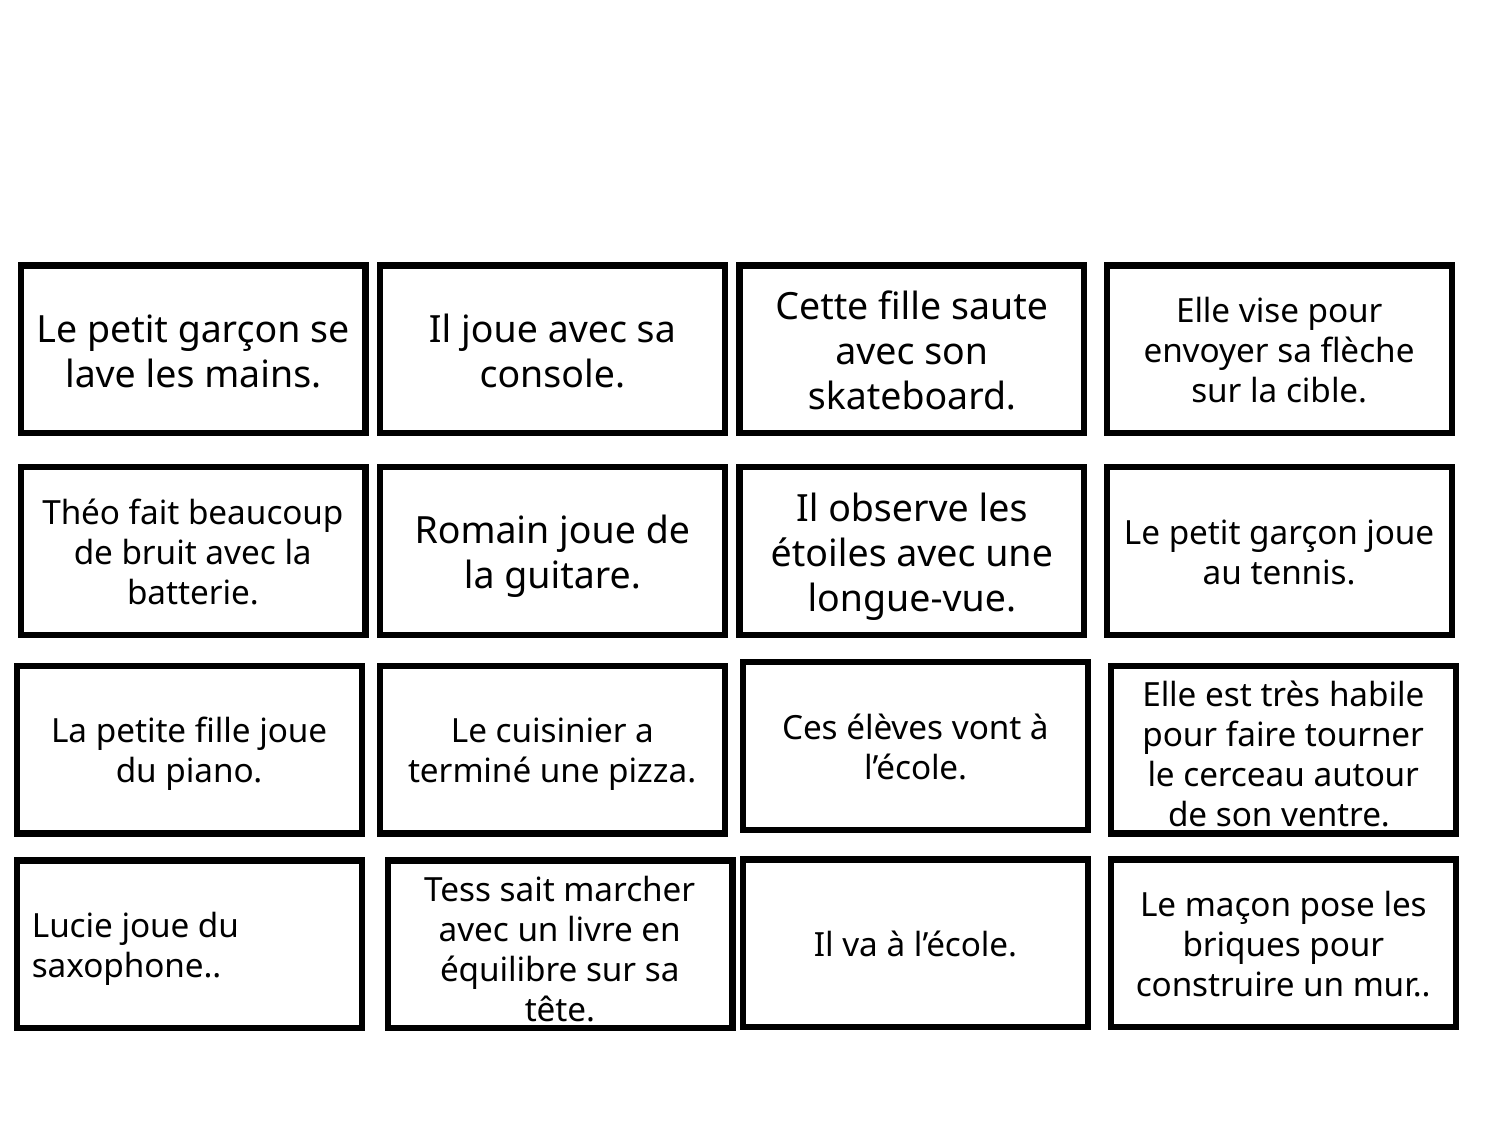

Le petit garçon se lave les mains.
Il joue avec sa console.
Cette fille saute avec son skateboard.
Elle vise pour envoyer sa flèche sur la cible.
Théo fait beaucoup de bruit avec la batterie.
Romain joue de la guitare.
Il observe les étoiles avec une longue-vue.
Le petit garçon joue au tennis.
Ces élèves vont à l’école.
La petite fille joue du piano.
Le cuisinier a terminé une pizza.
Elle est très habile pour faire tourner le cerceau autour de son ventre.
Il va à l’école.
Le maçon pose les briques pour construire un mur..
Lucie joue du saxophone..
Tess sait marcher avec un livre en équilibre sur sa tête.